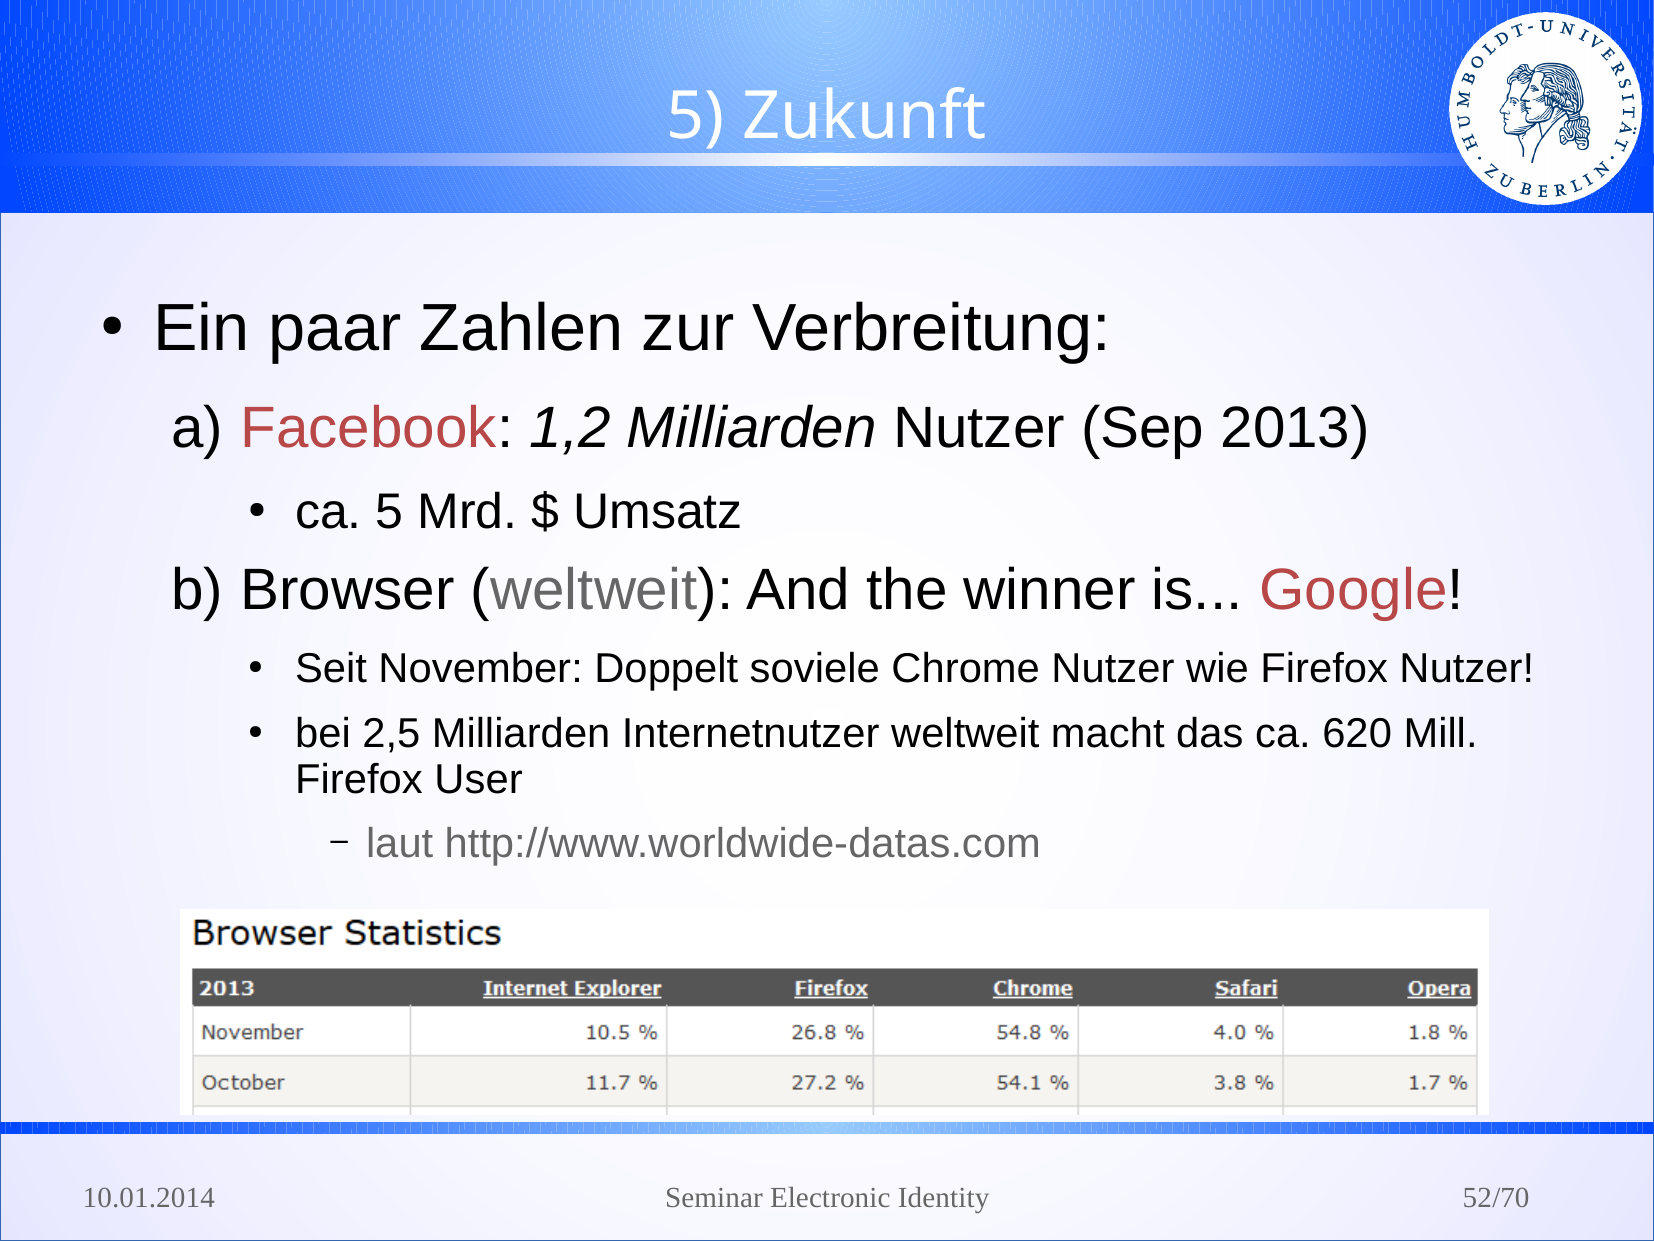

# 5) Zukunft
Ein paar Zahlen zur Verbreitung:
 Facebook: 1,2 Milliarden Nutzer (Sep 2013)
ca. 5 Mrd. $ Umsatz
 Browser (weltweit): And the winner is... Google!
Seit November: Doppelt soviele Chrome Nutzer wie Firefox Nutzer!
bei 2,5 Milliarden Internetnutzer weltweit macht das ca. 620 Mill. Firefox User
laut http://www.worldwide-datas.com
10.01.2014
Seminar Electronic Identity